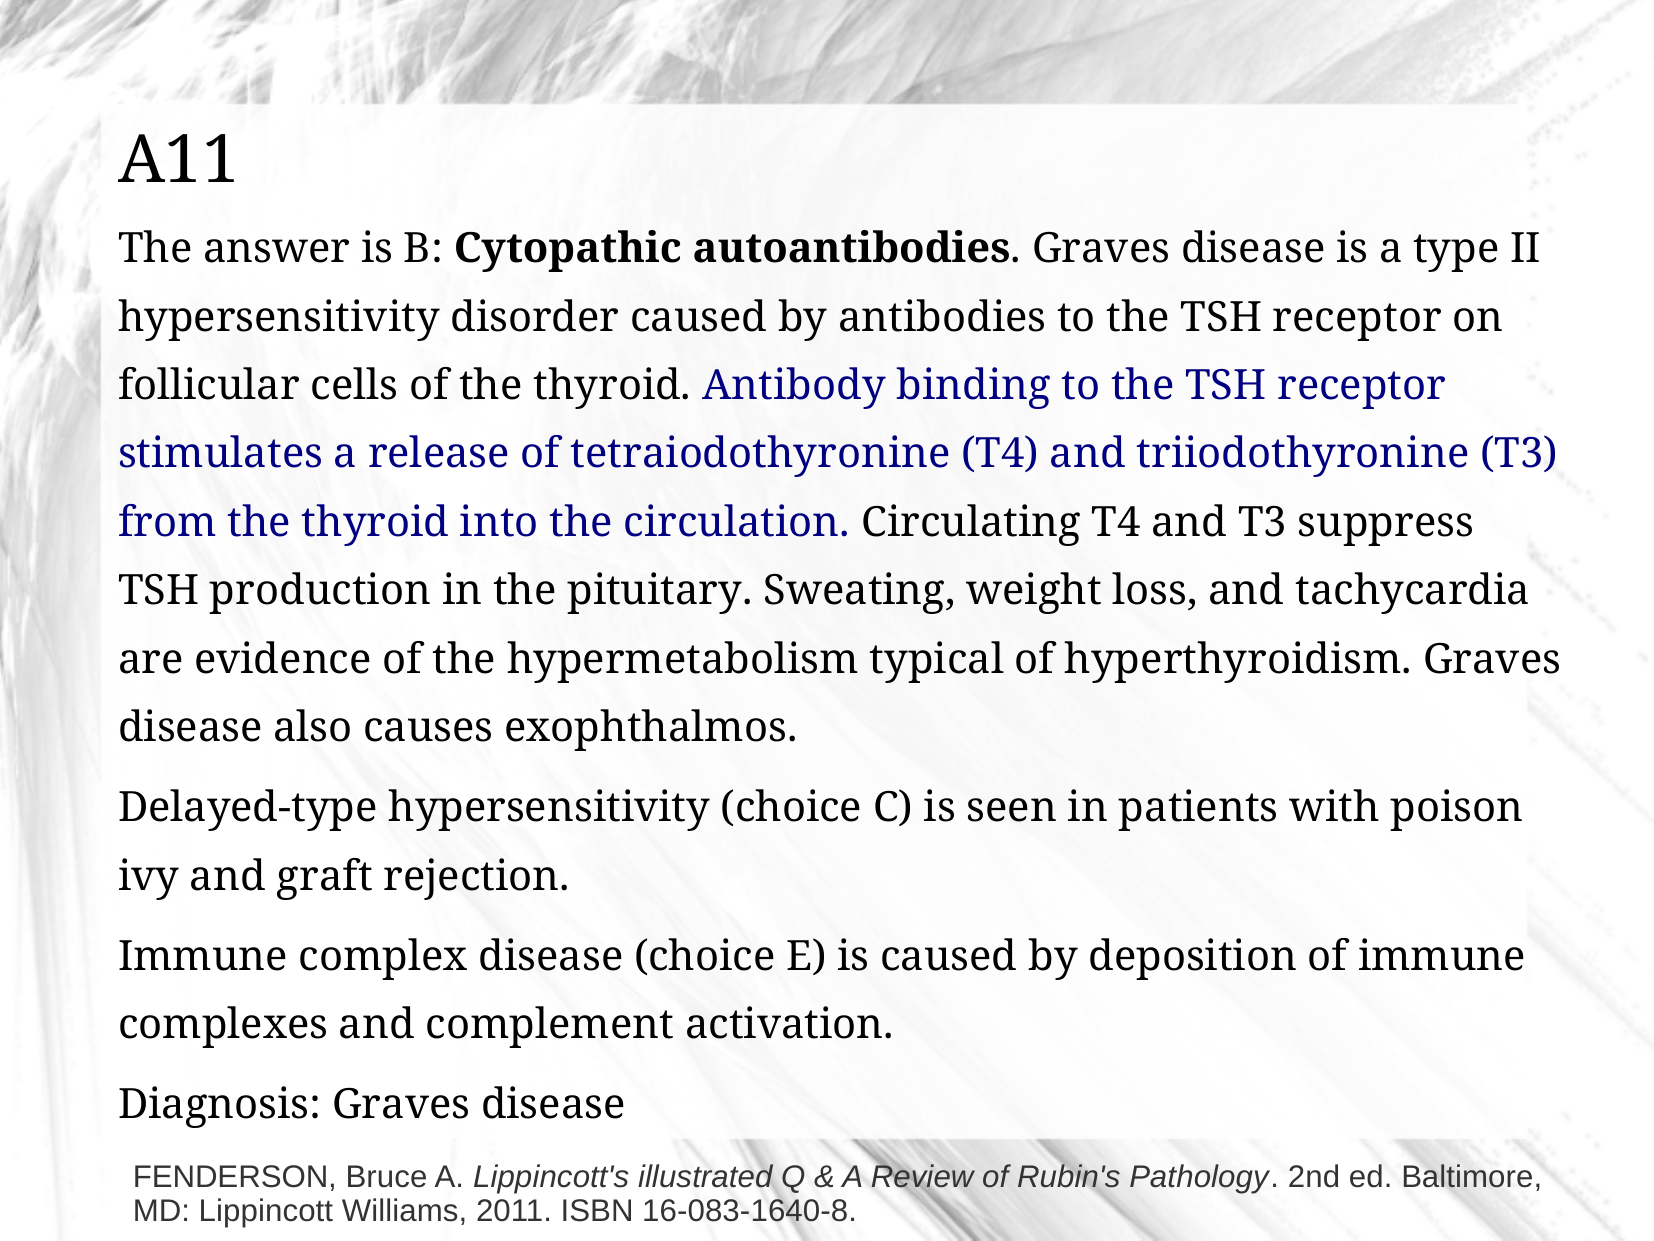

# A11
The answer is B: Cytopathic autoantibodies. Graves disease is a type II hypersensitivity disorder caused by antibodies to the TSH receptor on follicular cells of the thyroid. Antibody binding to the TSH receptor stimulates a release of tetraiodothyronine (T4) and triiodothyronine (T3) from the thyroid into the circulation. Circulating T4 and T3 suppress TSH production in the pituitary. Sweating, weight loss, and tachycardia are evidence of the hypermetabolism typical of hyperthyroidism. Graves disease also causes exophthalmos.
Delayed-type hypersensitivity (choice C) is seen in patients with poison ivy and graft rejection.
Immune complex disease (choice E) is caused by deposition of immune complexes and complement activation.
Diagnosis: Graves disease
FENDERSON, Bruce A. Lippincott's illustrated Q & A Review of Rubin's Pathology. 2nd ed. Baltimore, MD: Lippincott Williams, 2011. ISBN 16-083-1640-8.